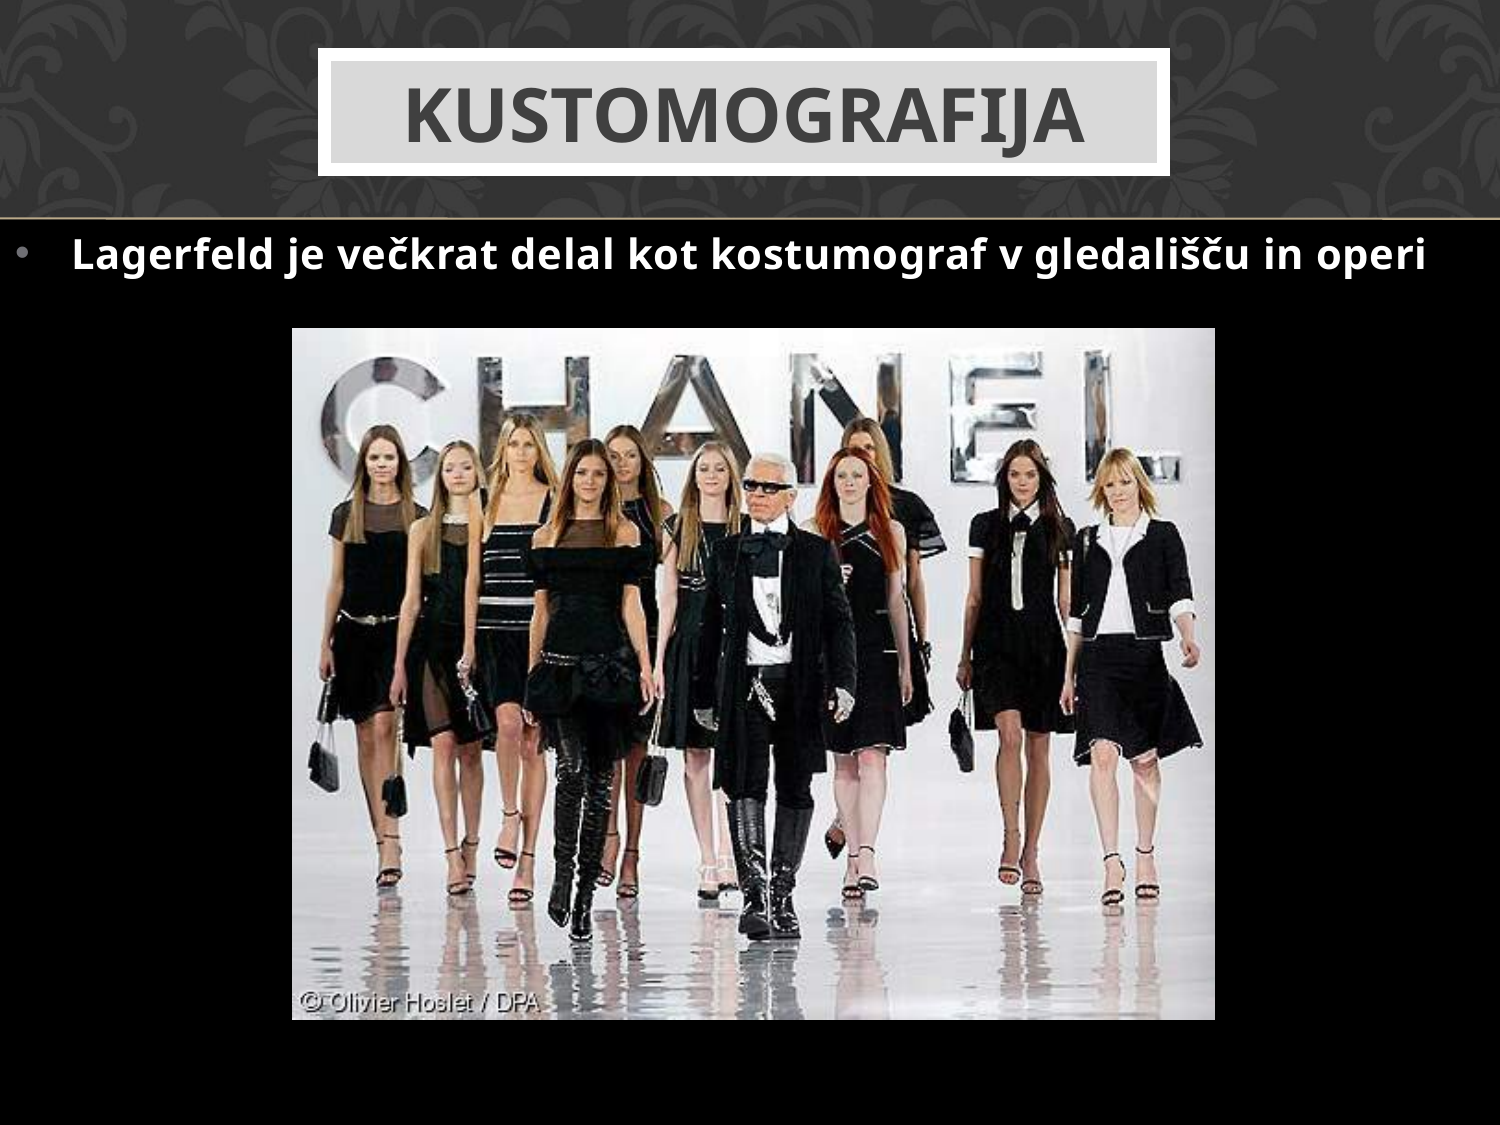

KUSTOMOGRAFIJA
# Lagerfeld je večkrat delal kot kostumograf v gledališču in operi